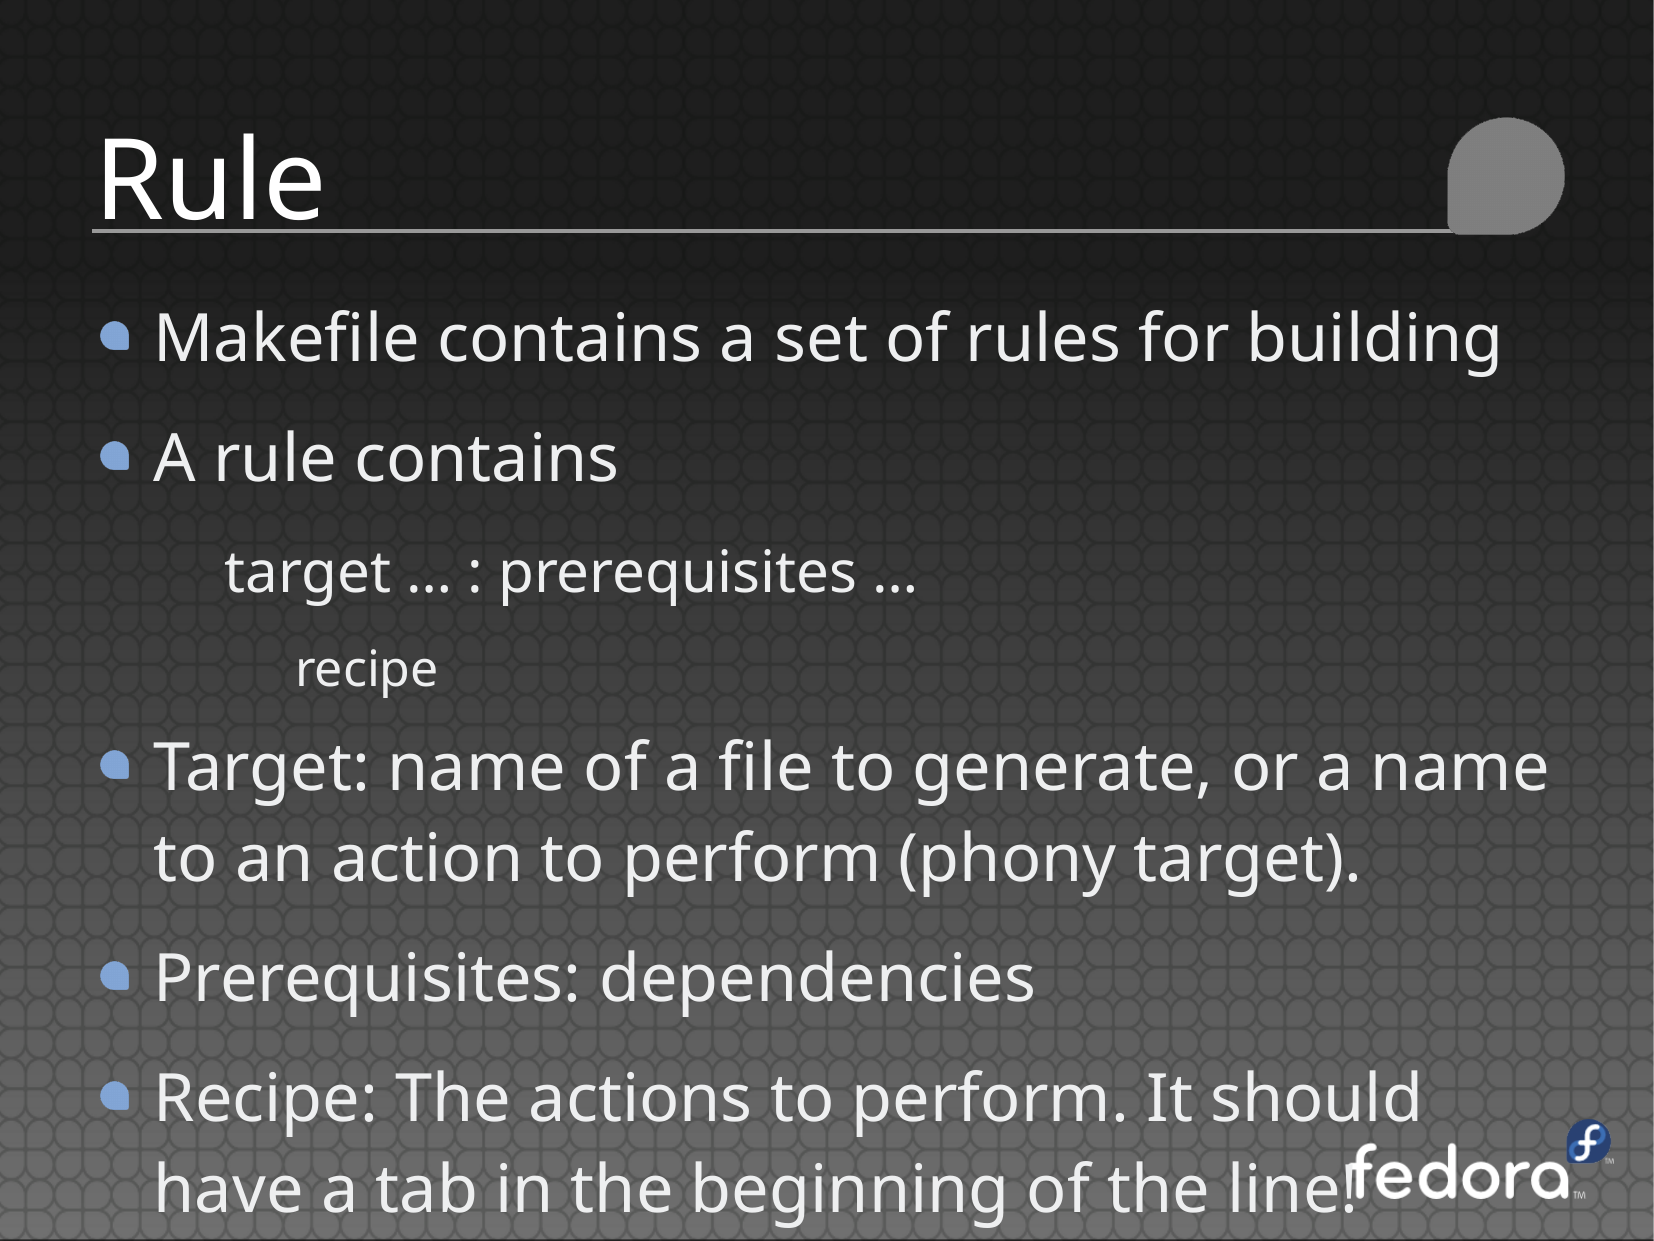

Rule
# Makefile contains a set of rules for building
A rule contains
target … : prerequisites …
recipe
Target: name of a file to generate, or a name to an action to perform (phony target).
Prerequisites: dependencies
Recipe: The actions to perform. It should have a tab in the beginning of the line!
Let’s look at an example